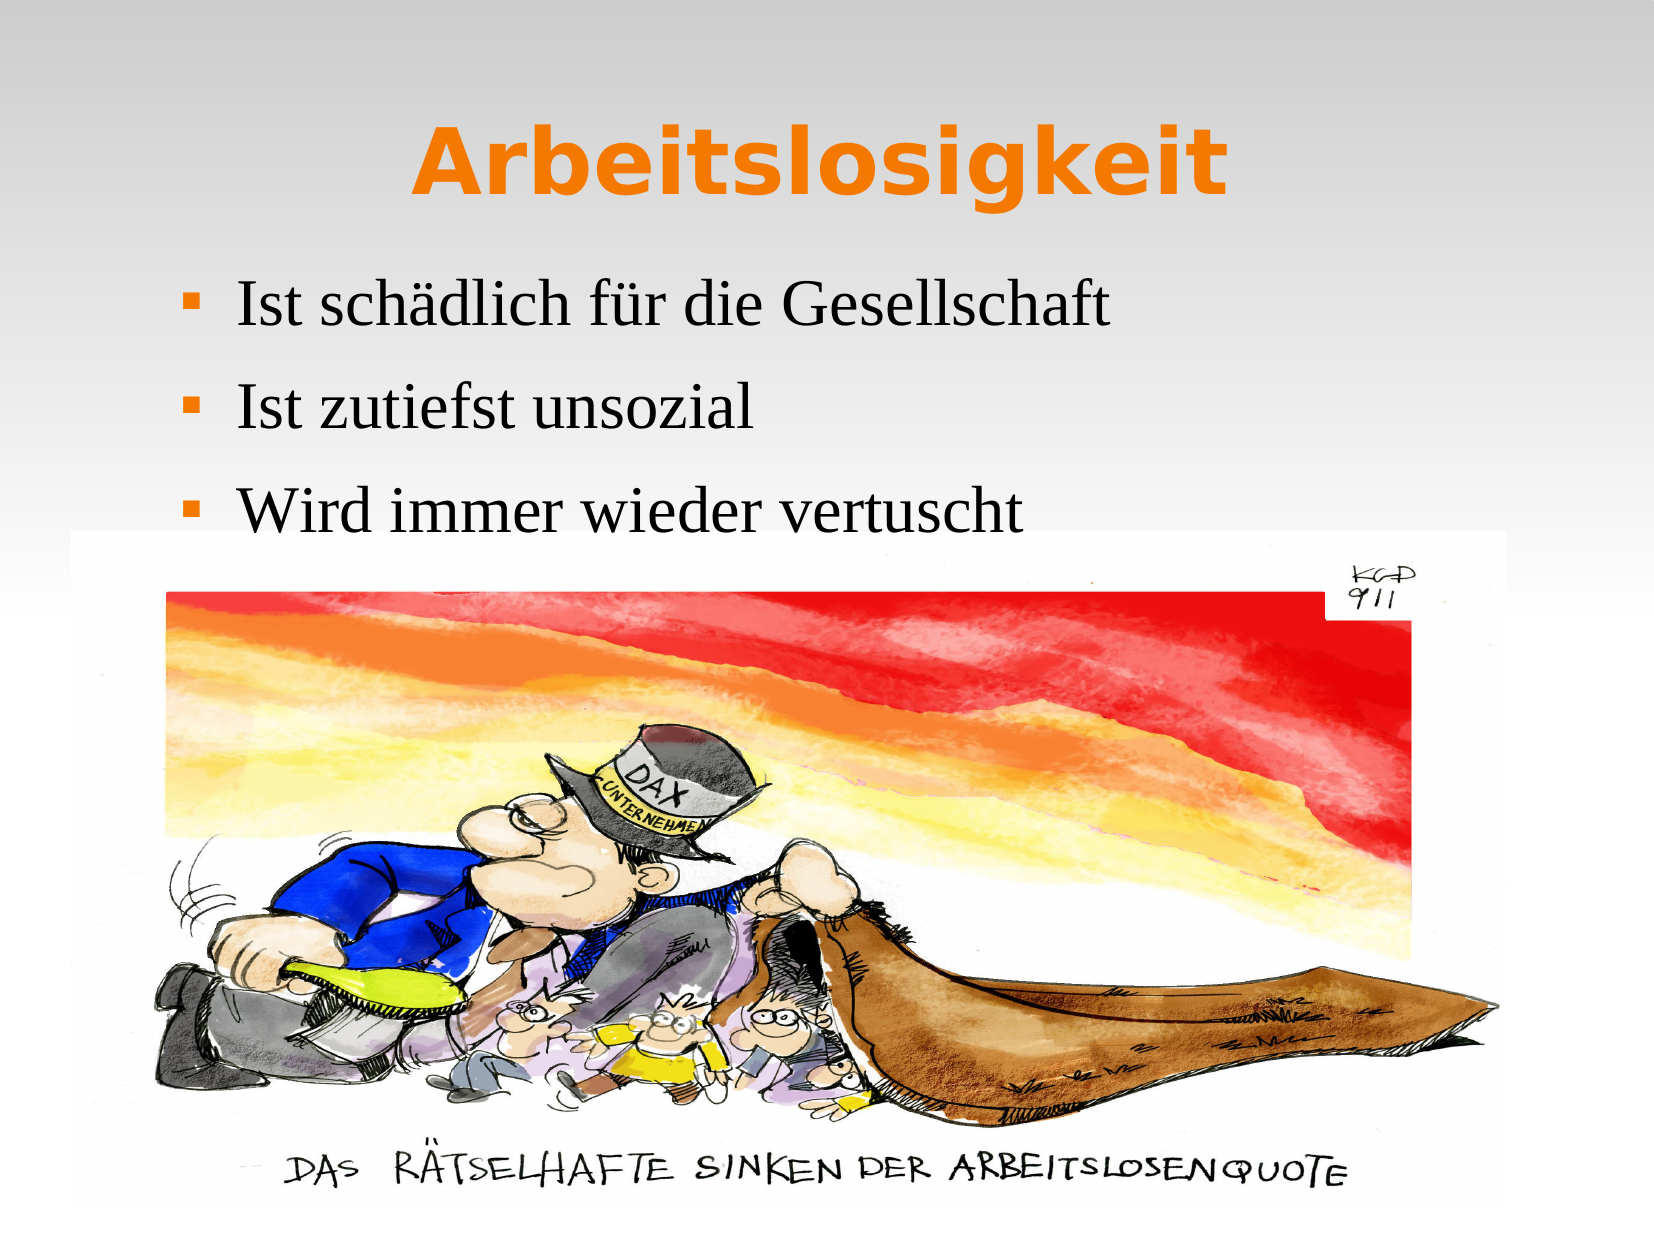

# Arbeitslosigkeit
Ist schädlich für die Gesellschaft
Ist zutiefst unsozial
Wird immer wieder vertuscht